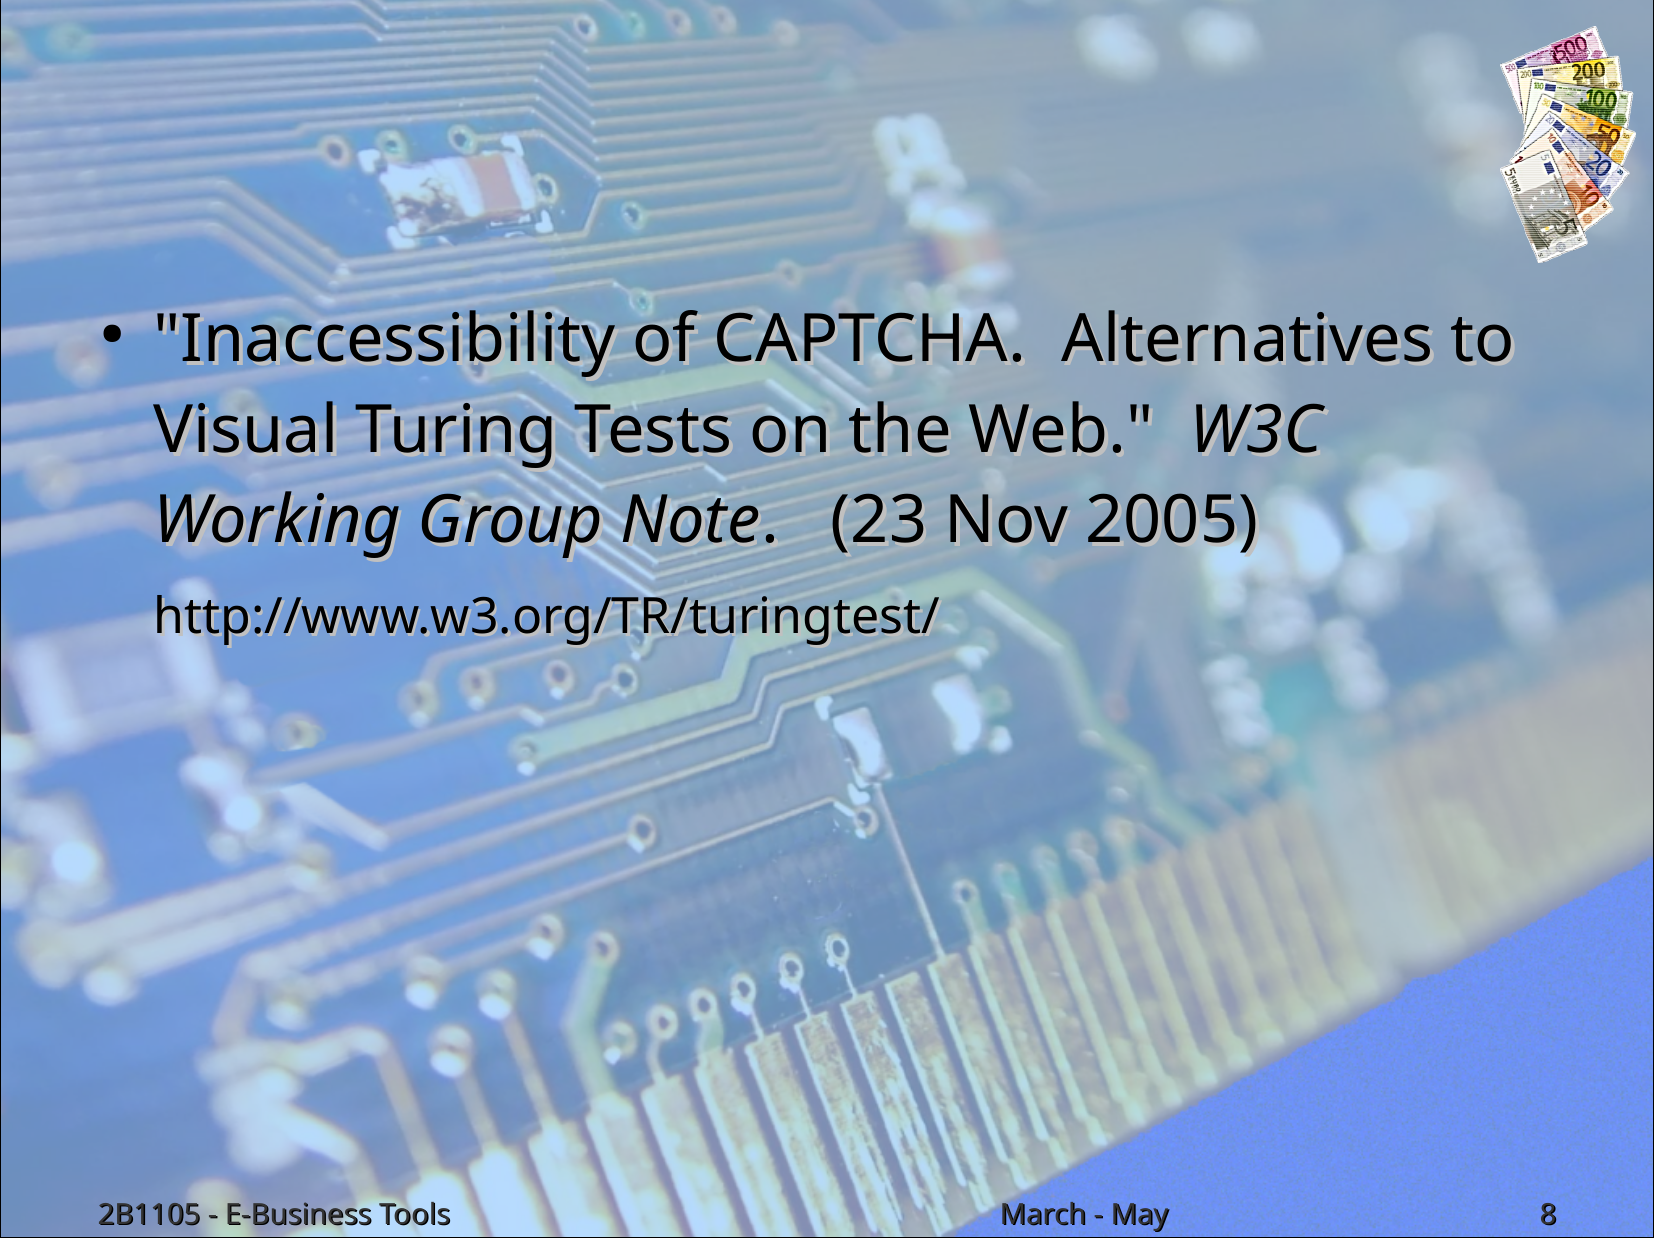

#
"Inaccessibility of CAPTCHA. Alternatives to Visual Turing Tests on the Web." W3C Working Group Note. (23 Nov 2005)
http://www.w3.org/TR/turingtest/